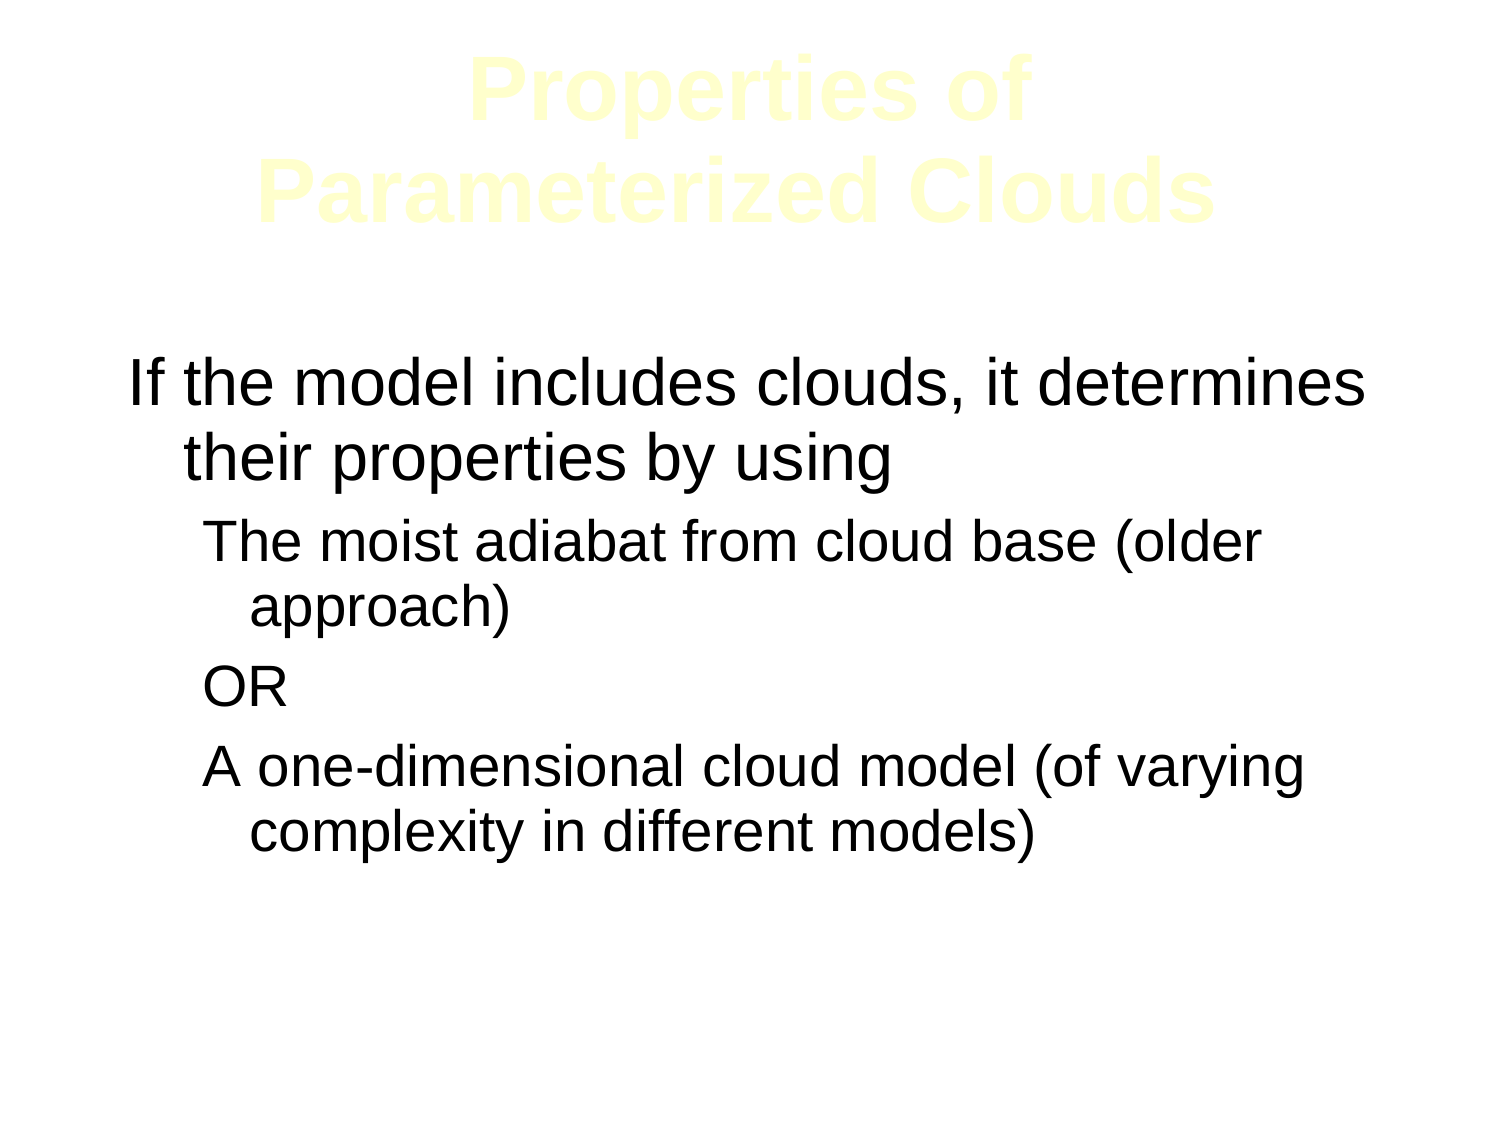

# Properties of Parameterized Clouds
If the model includes clouds, it determines their properties by using
The moist adiabat from cloud base (older approach)
OR
A one-dimensional cloud model (of varying complexity in different models)